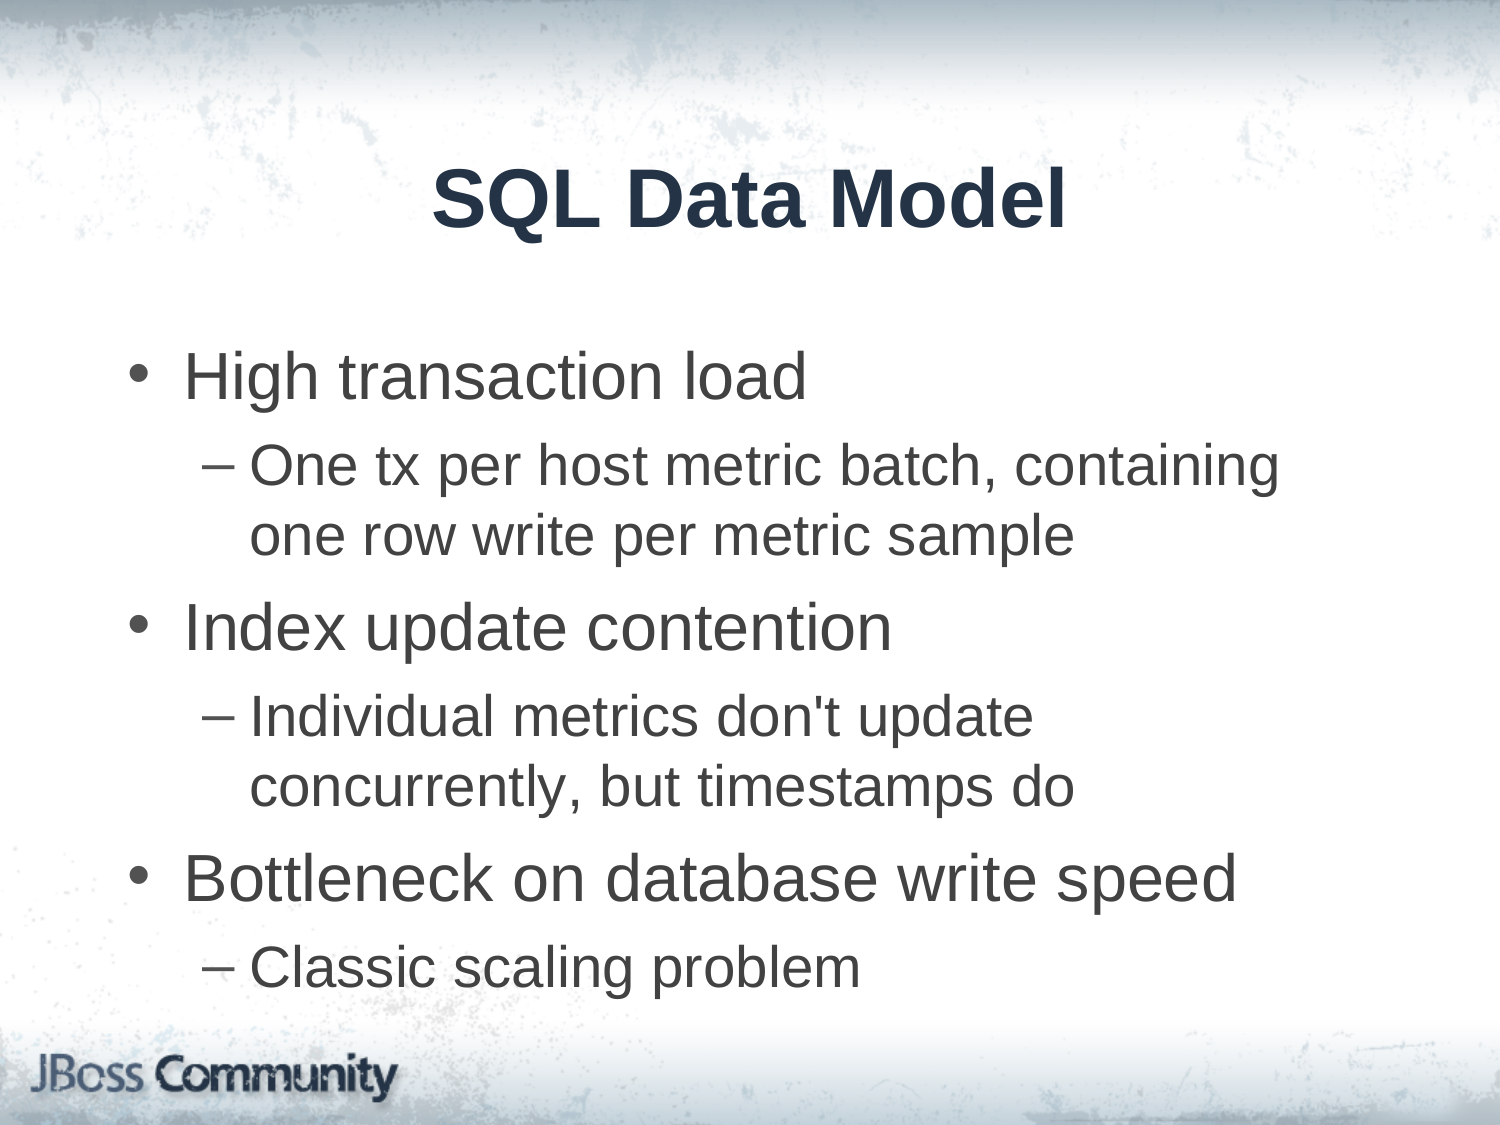

# SQL Data Model
High transaction load
One tx per host metric batch, containing one row write per metric sample
Index update contention
Individual metrics don't update concurrently, but timestamps do
Bottleneck on database write speed
Classic scaling problem